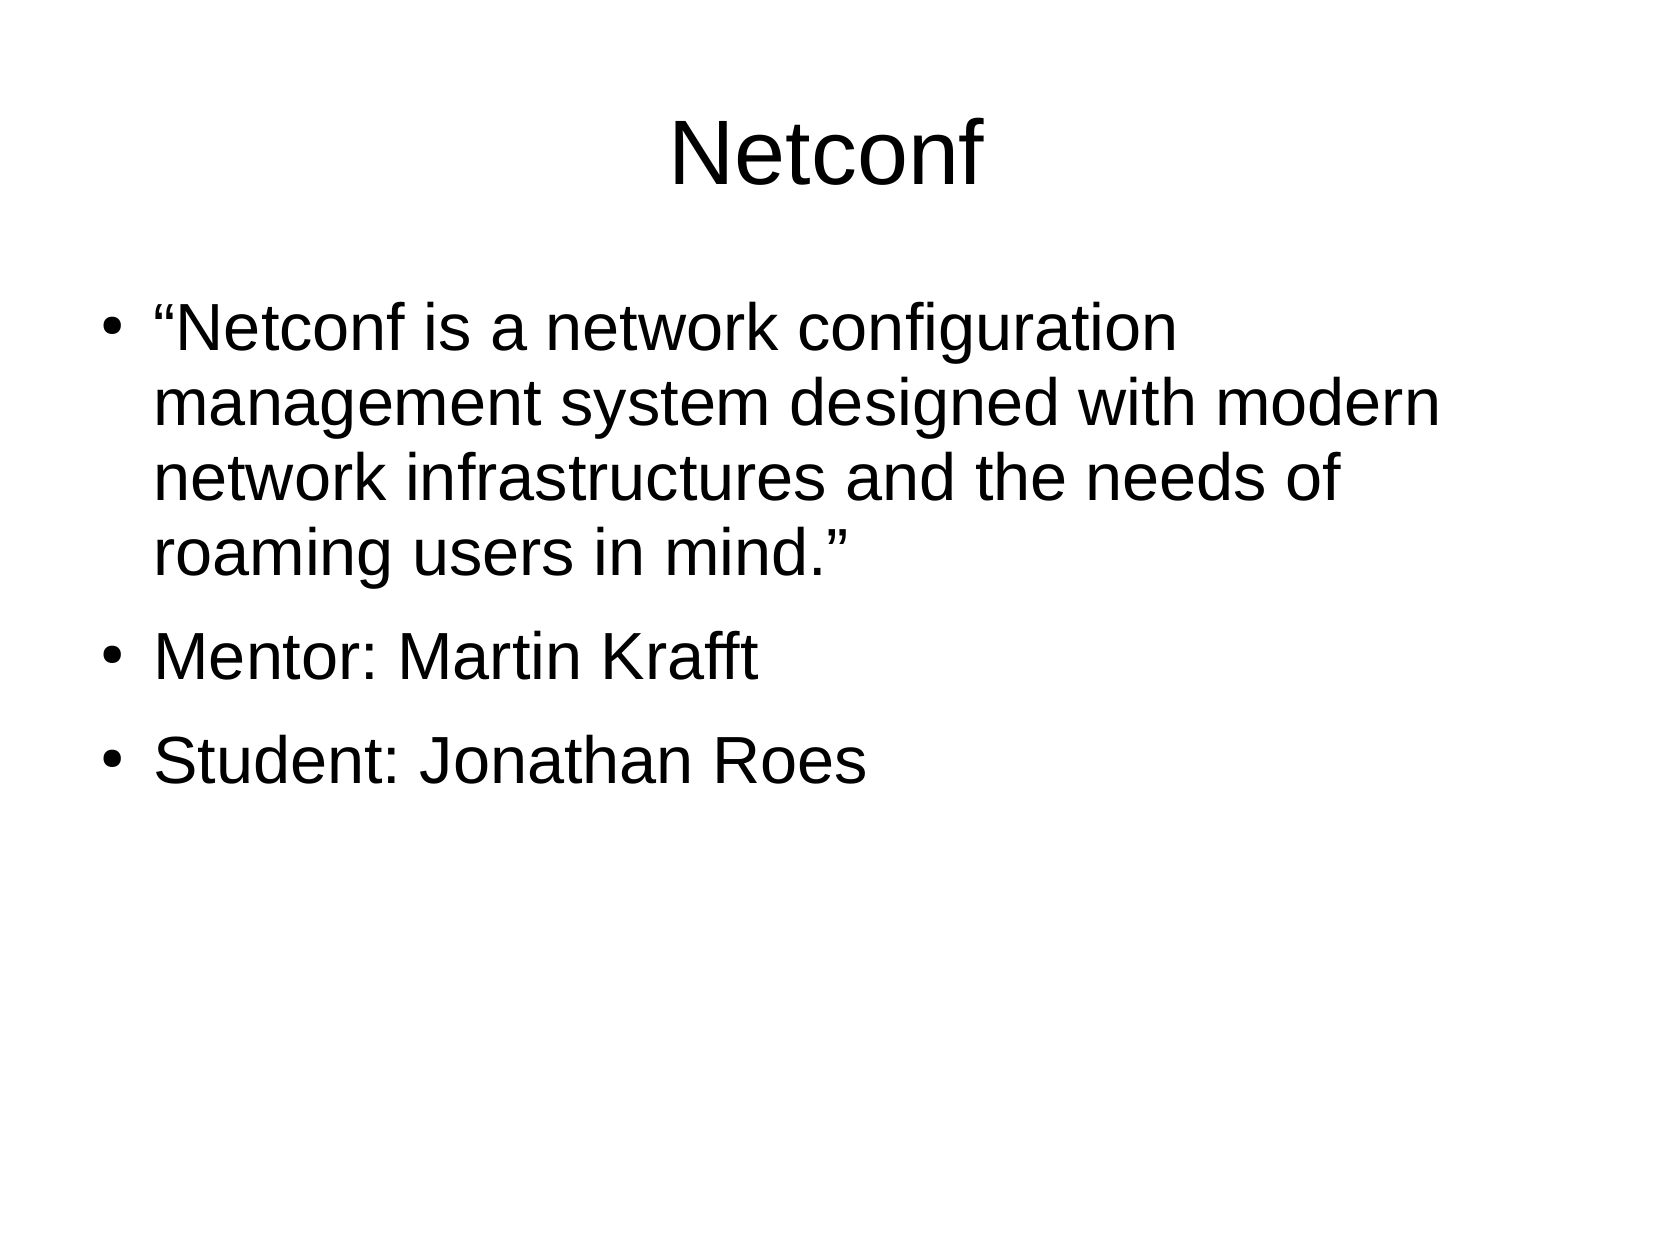

# Netconf
“Netconf is a network configuration management system designed with modern network infrastructures and the needs of roaming users in mind.”
Mentor: Martin Krafft
Student: Jonathan Roes